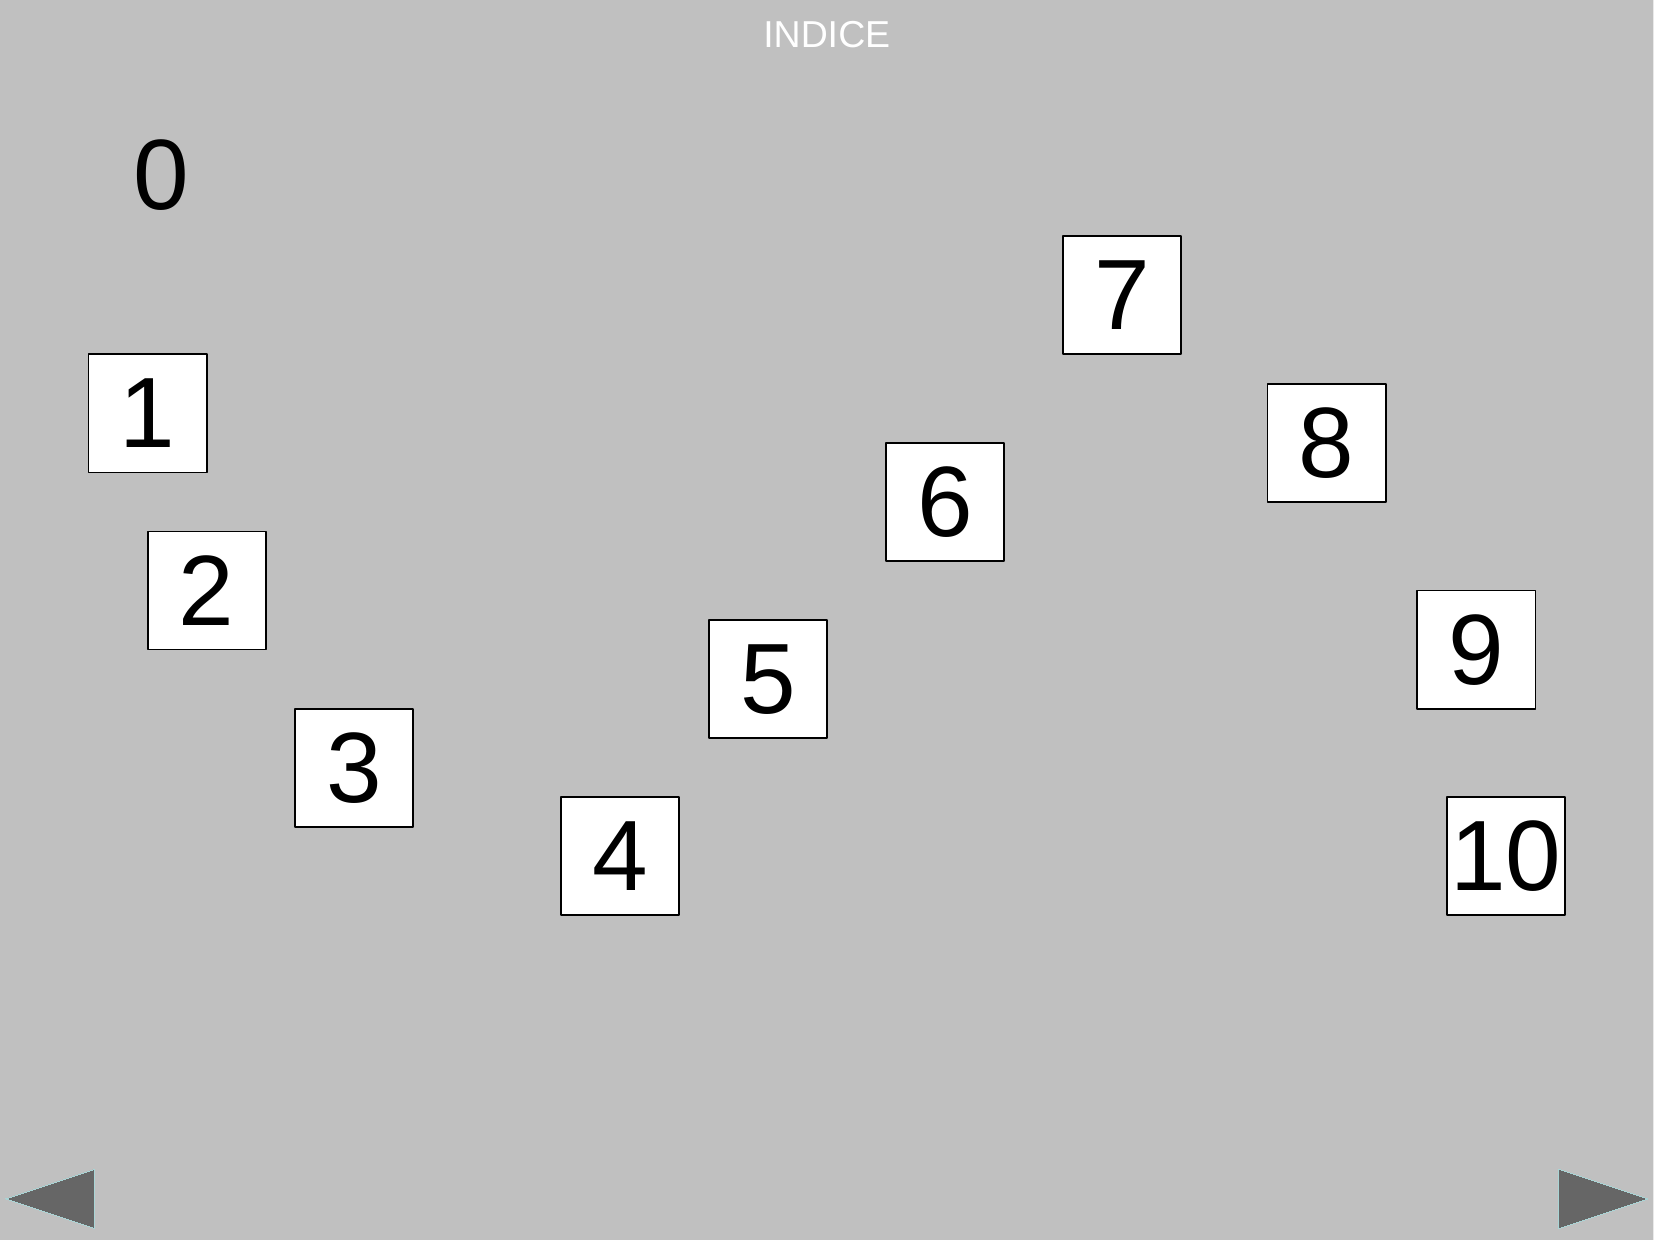

INDICE
0
7
1
8
6
2
9
5
3
4
10